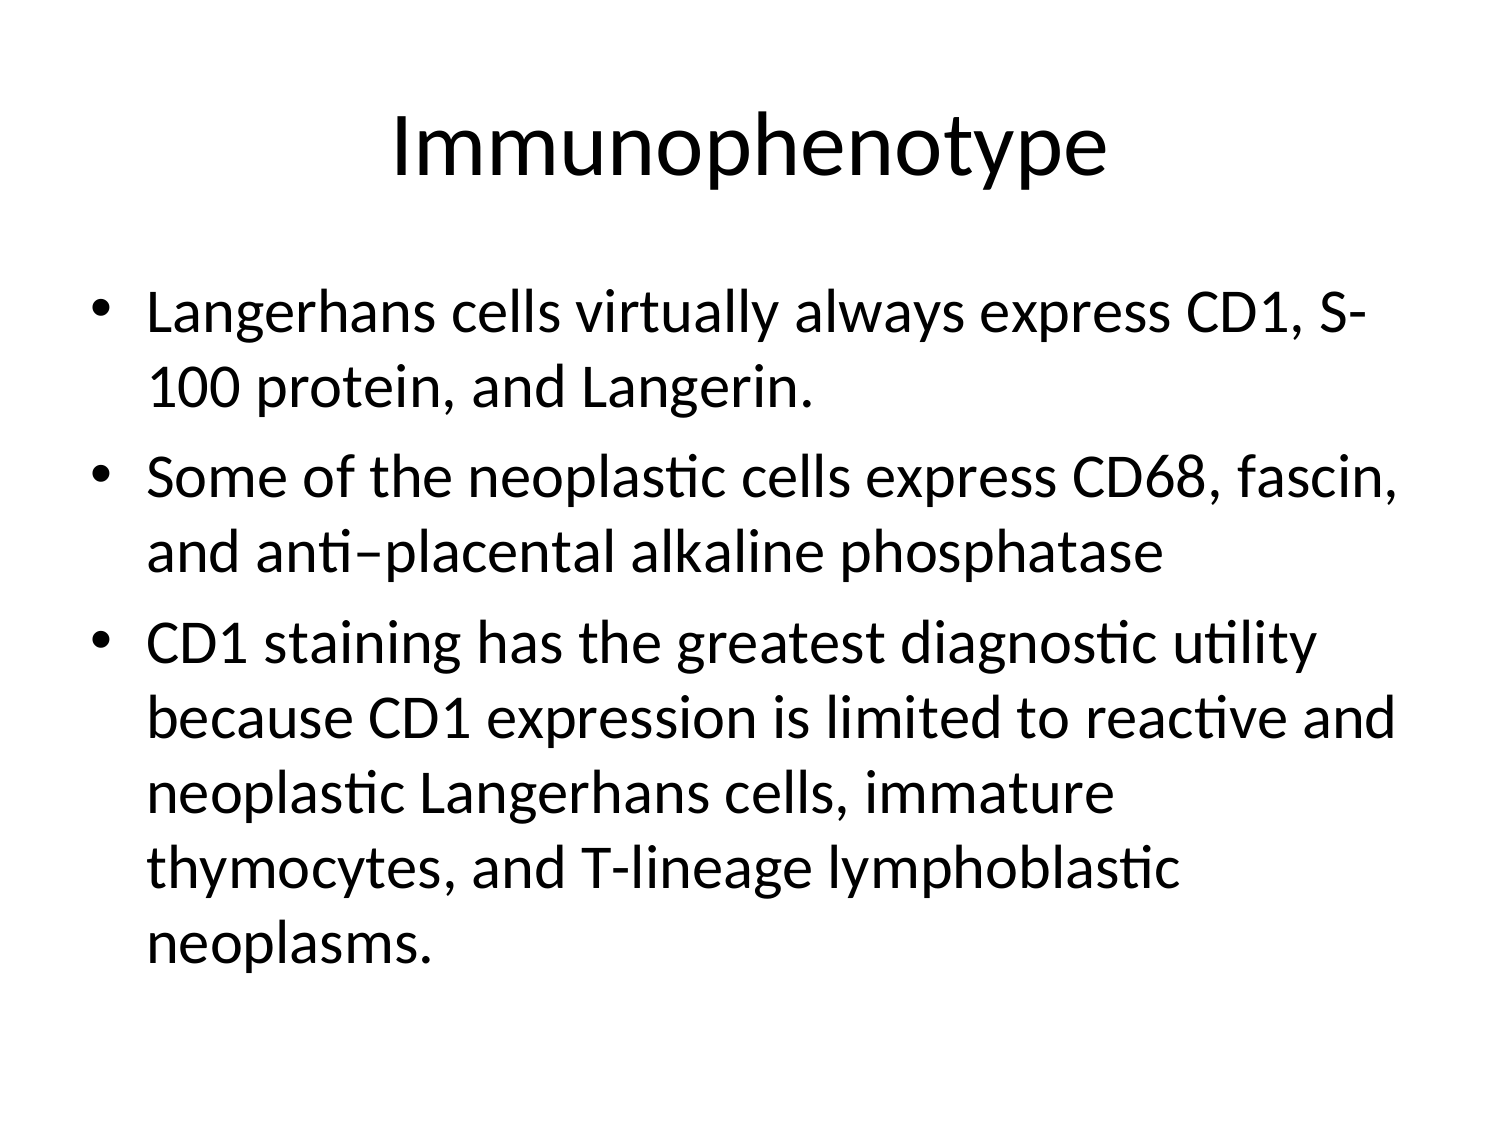

# Immunophenotype
Langerhans cells virtually always express CD1, S-100 protein, and Langerin.
Some of the neoplastic cells express CD68, fascin, and anti–placental alkaline phosphatase
CD1 staining has the greatest diagnostic utility because CD1 expression is limited to reactive and neoplastic Langerhans cells, immature thymocytes, and T-lineage lymphoblastic neoplasms.